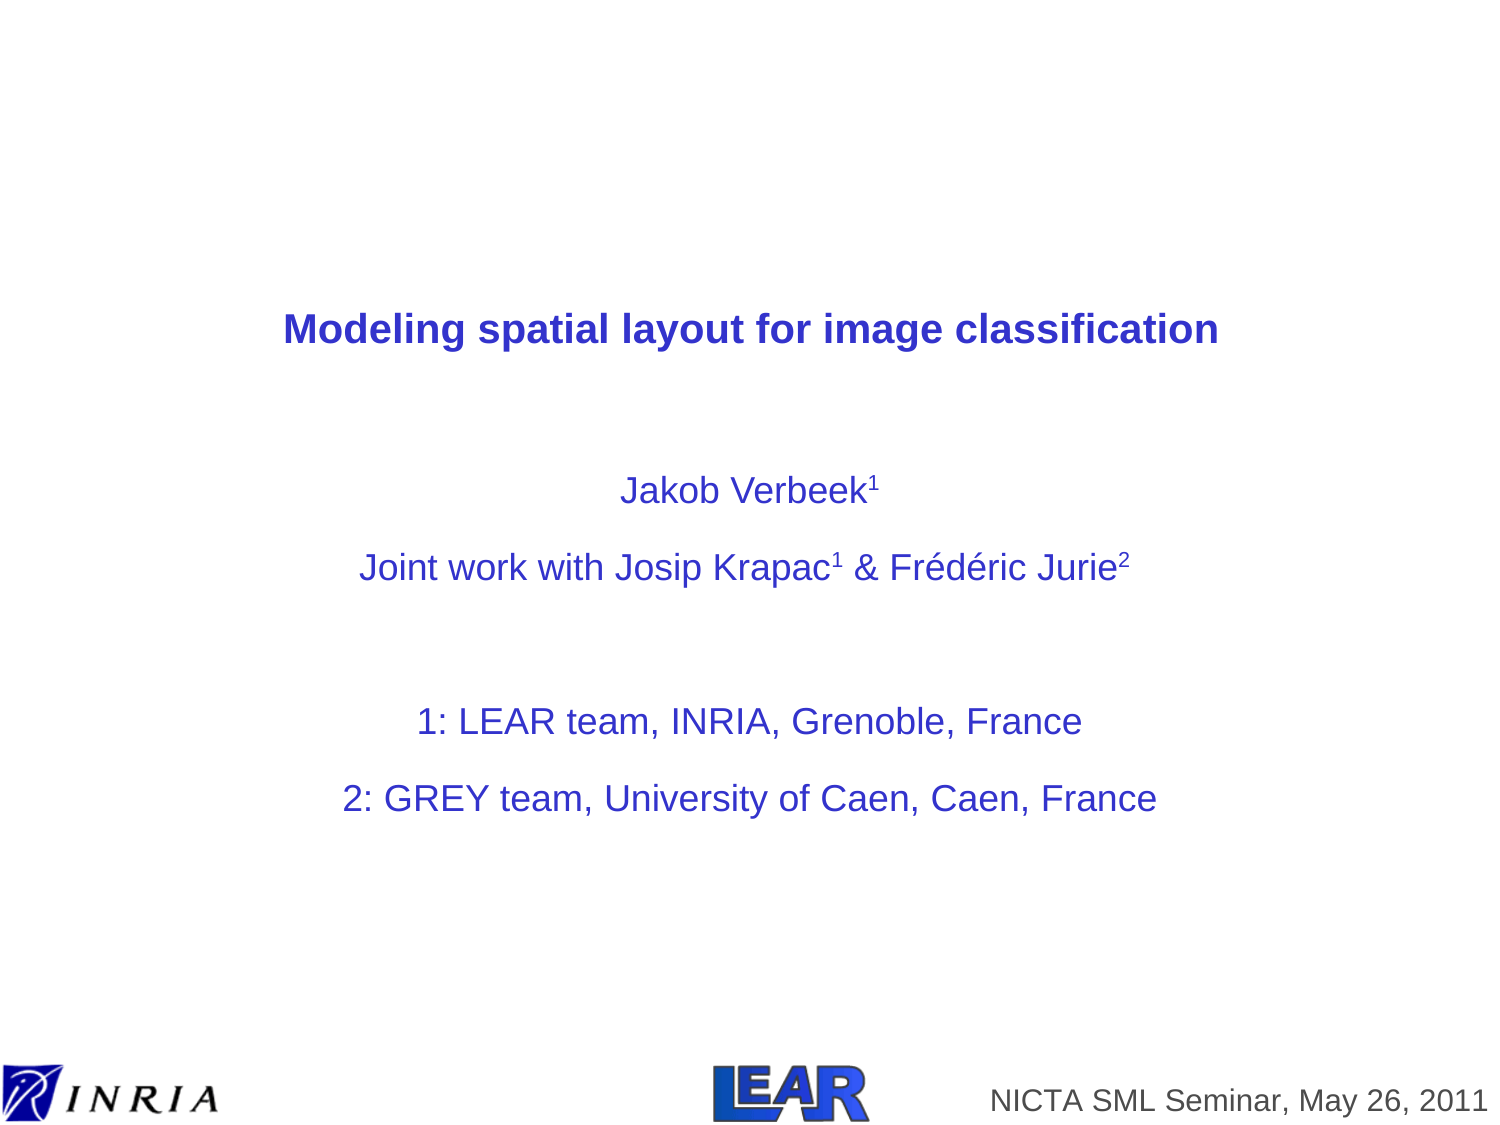

# Modeling spatial layout for image classification
Jakob Verbeek1
Joint work with Josip Krapac1 & Frédéric Jurie2
1: LEAR team, INRIA, Grenoble, France
2: GREY team, University of Caen, Caen, France